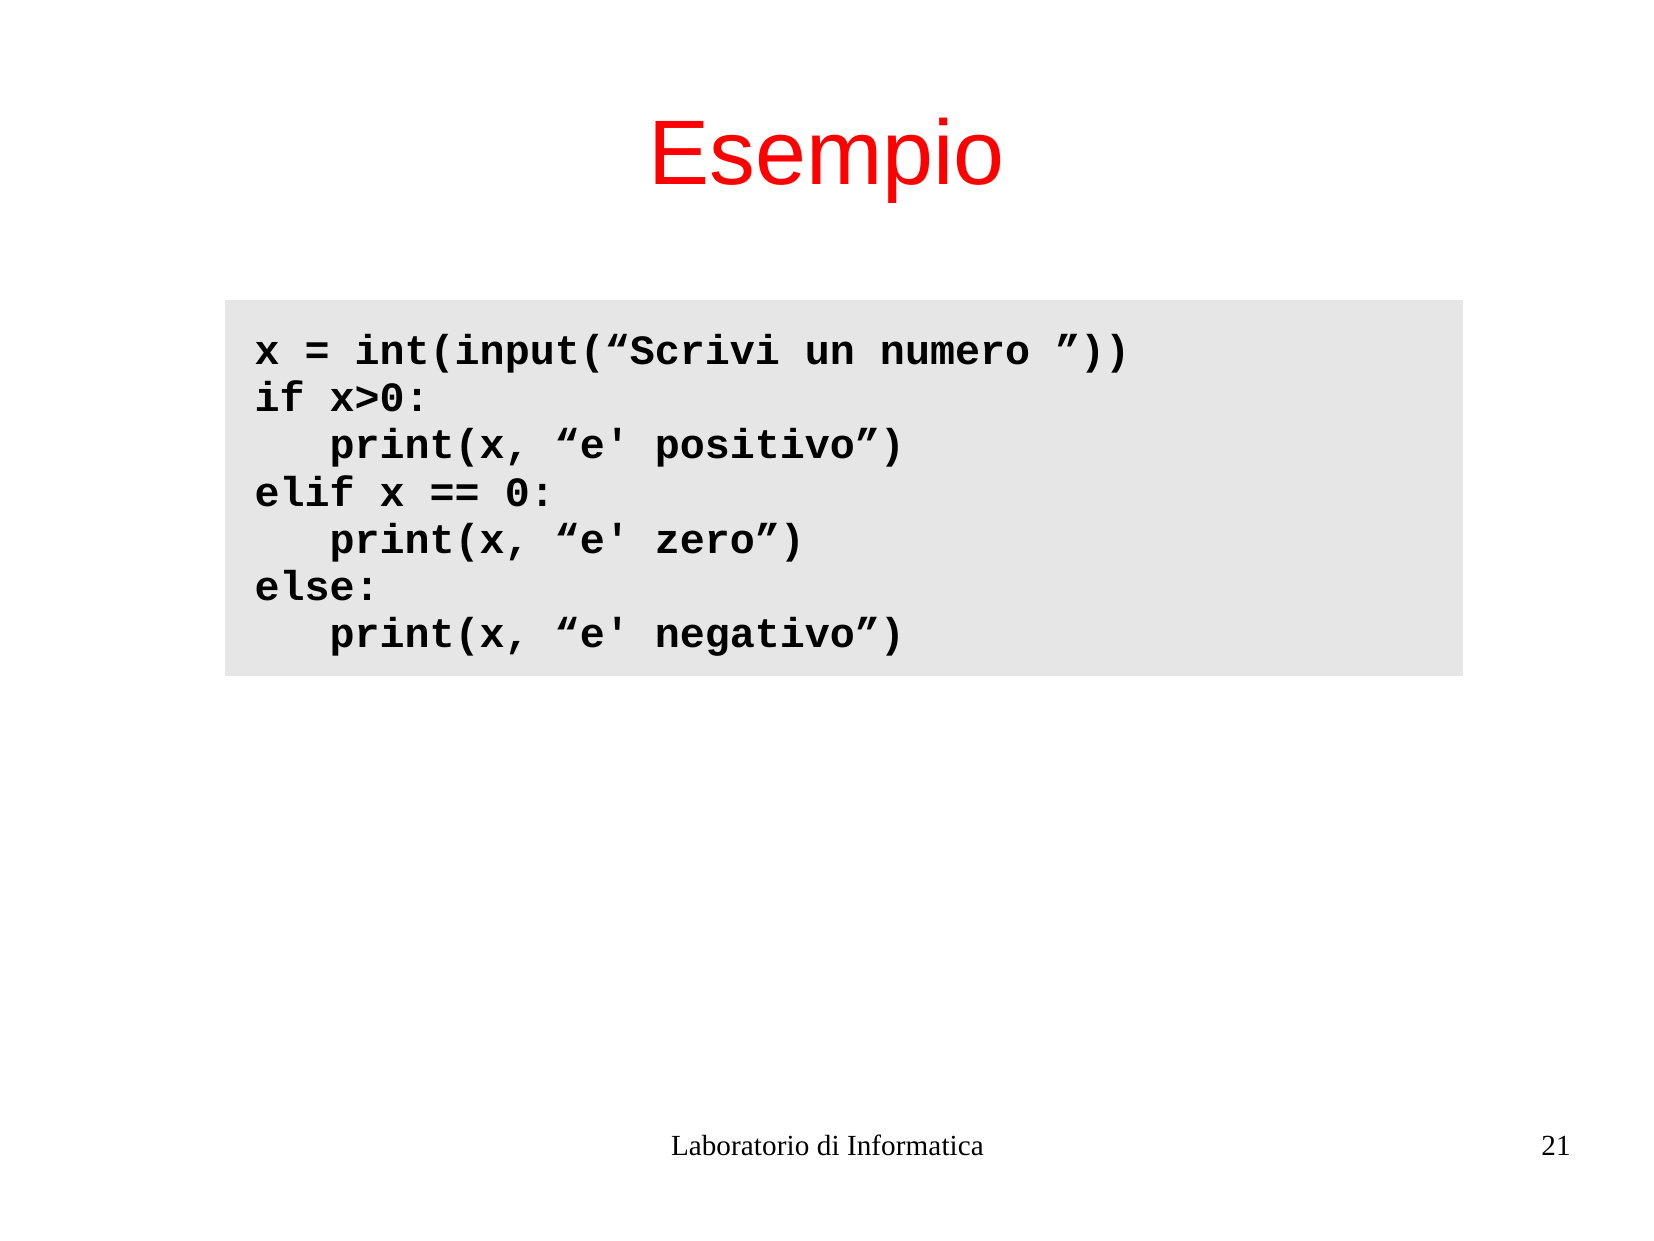

# Esempio
x = int(input(“Scrivi un numero ”))
if x>0:
	print(x, “e' positivo”)
elif x == 0:
	print(x, “e' zero”)
else:
	print(x, “e' negativo”)
Laboratorio di Informatica
21